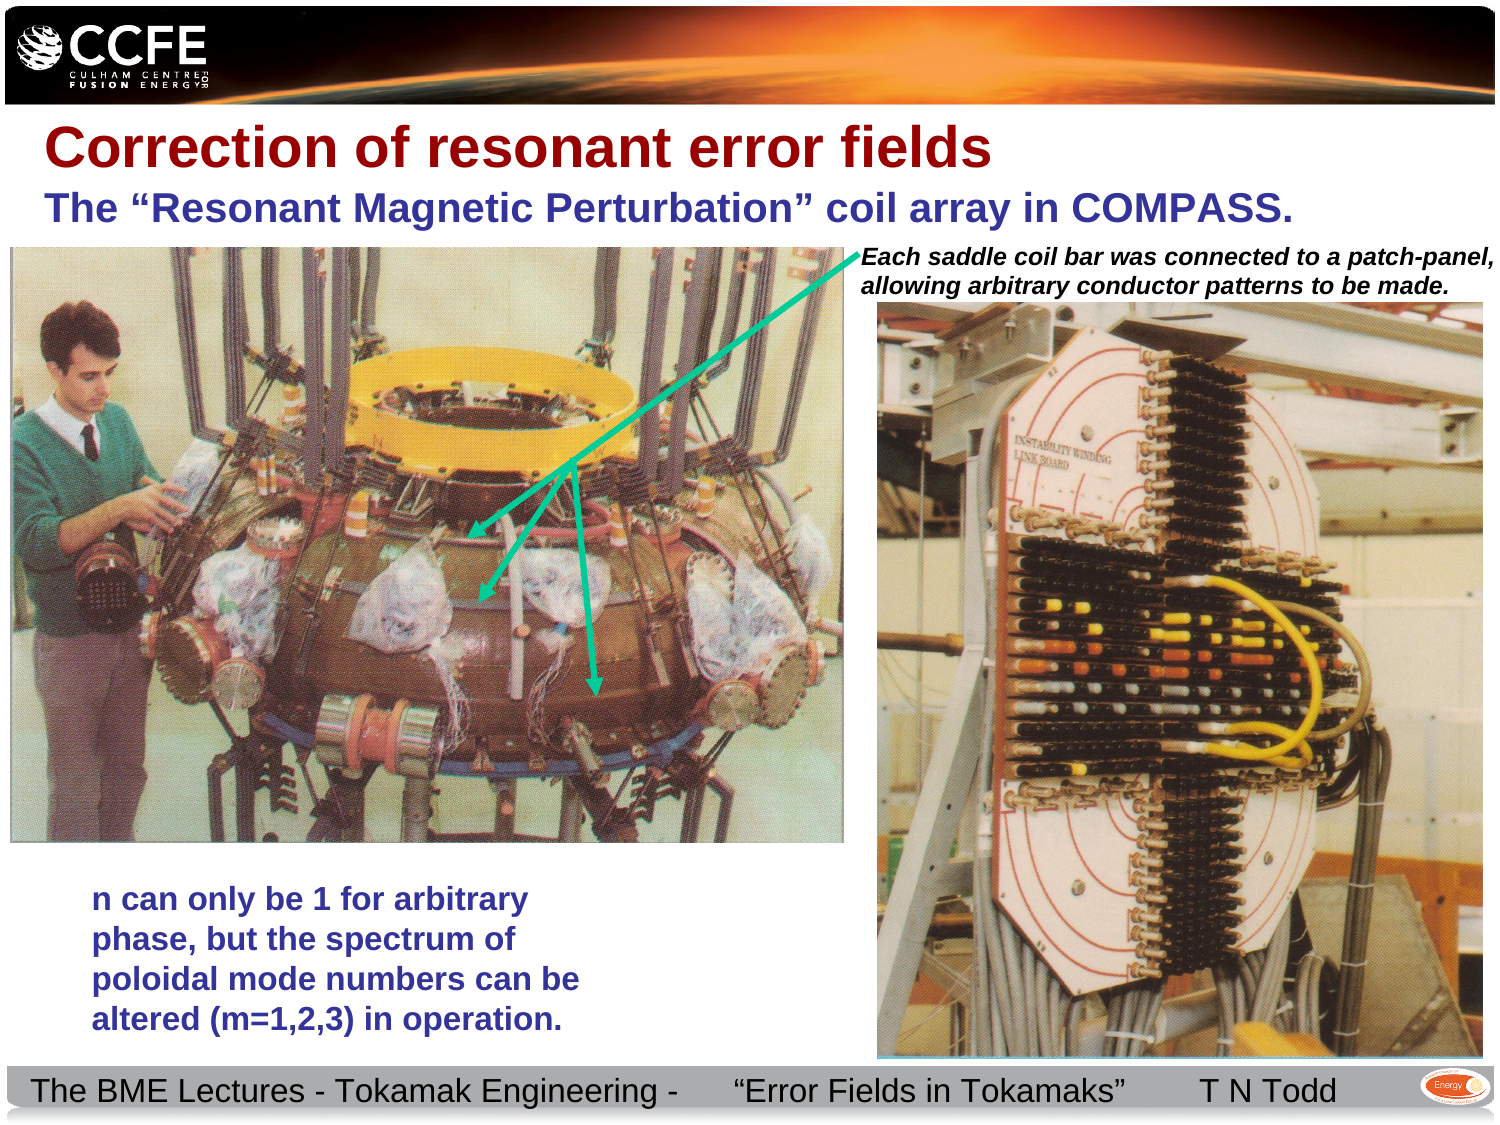

Correction of resonant error fields
The “Resonant Magnetic Perturbation” coil array in COMPASS.
Each saddle coil bar was connected to a patch-panel, allowing arbitrary conductor patterns to be made.
n can only be 1 for arbitrary phase, but the spectrum of poloidal mode numbers can be altered (m=1,2,3) in operation.